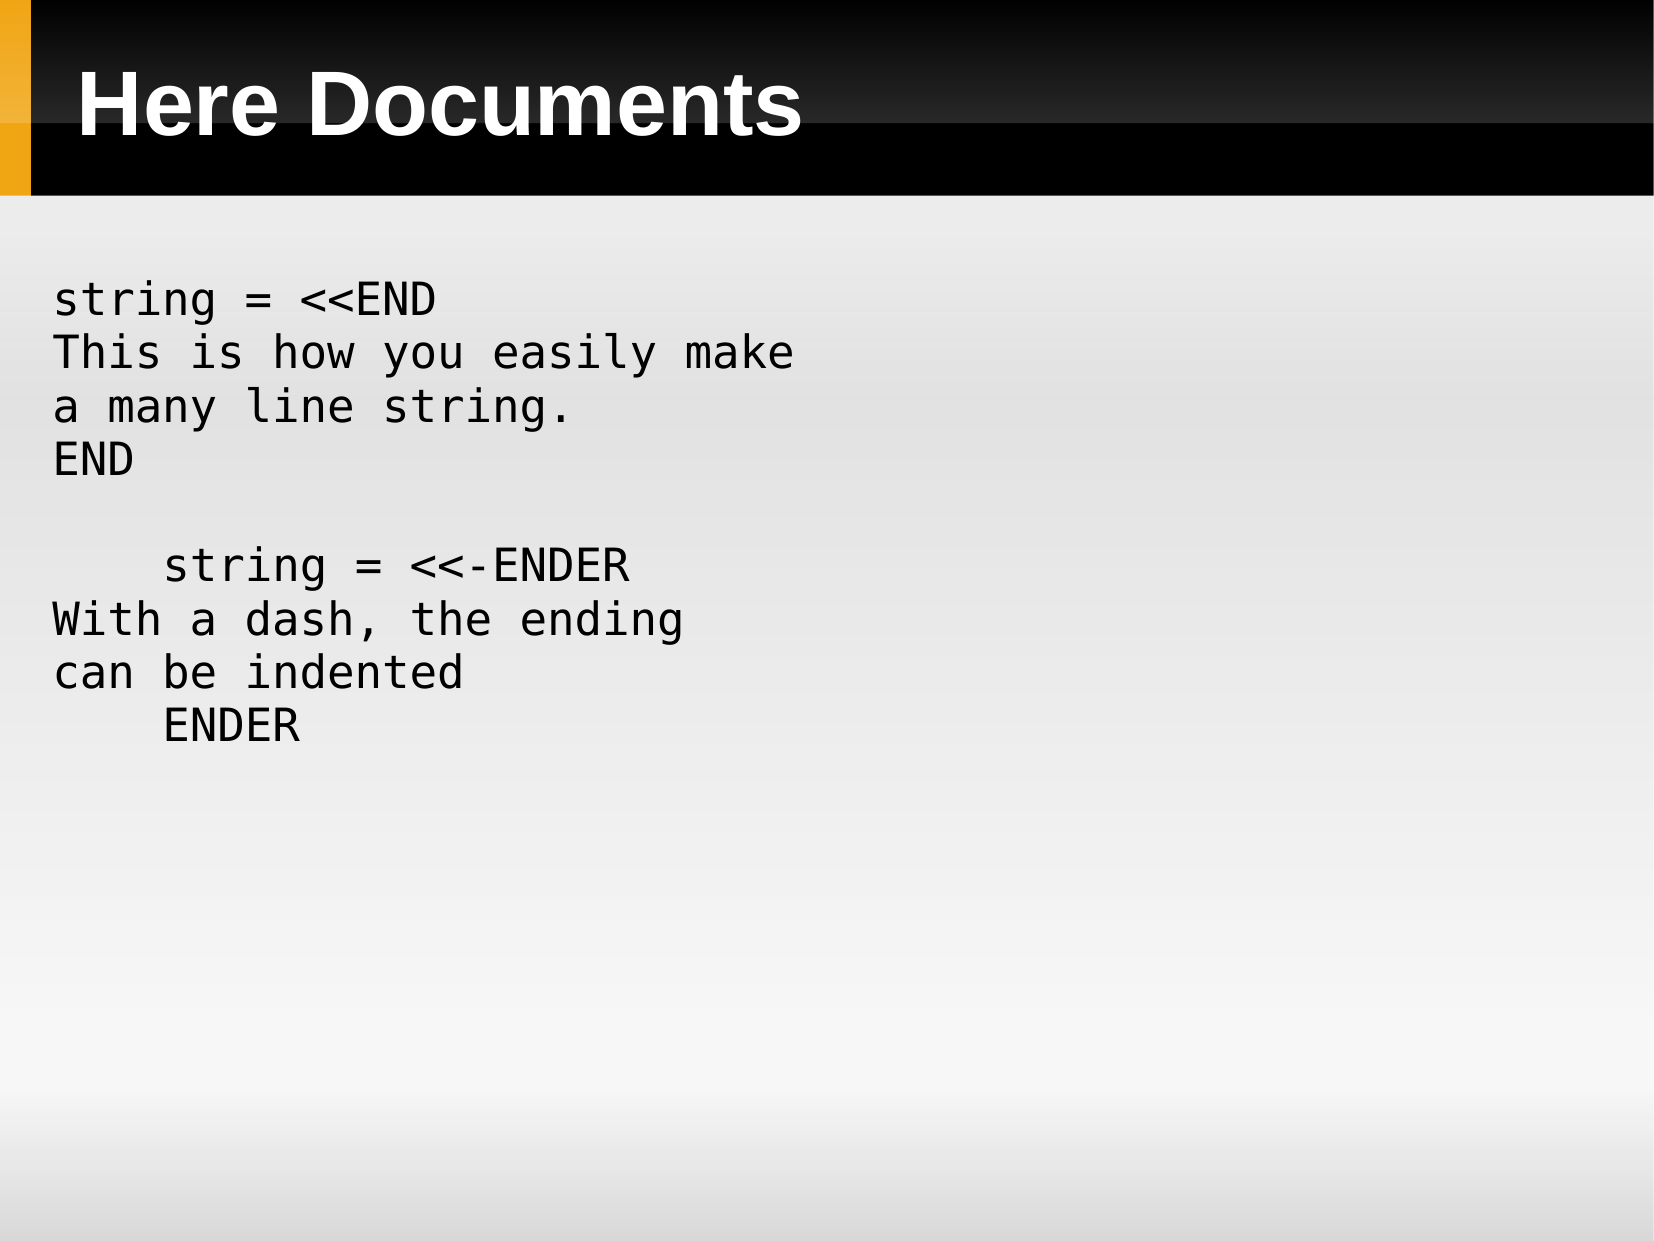

# Here Documents
string = <<END
This is how you easily make
a many line string.
END
 string = <<-ENDER
With a dash, the ending
can be indented
 ENDER